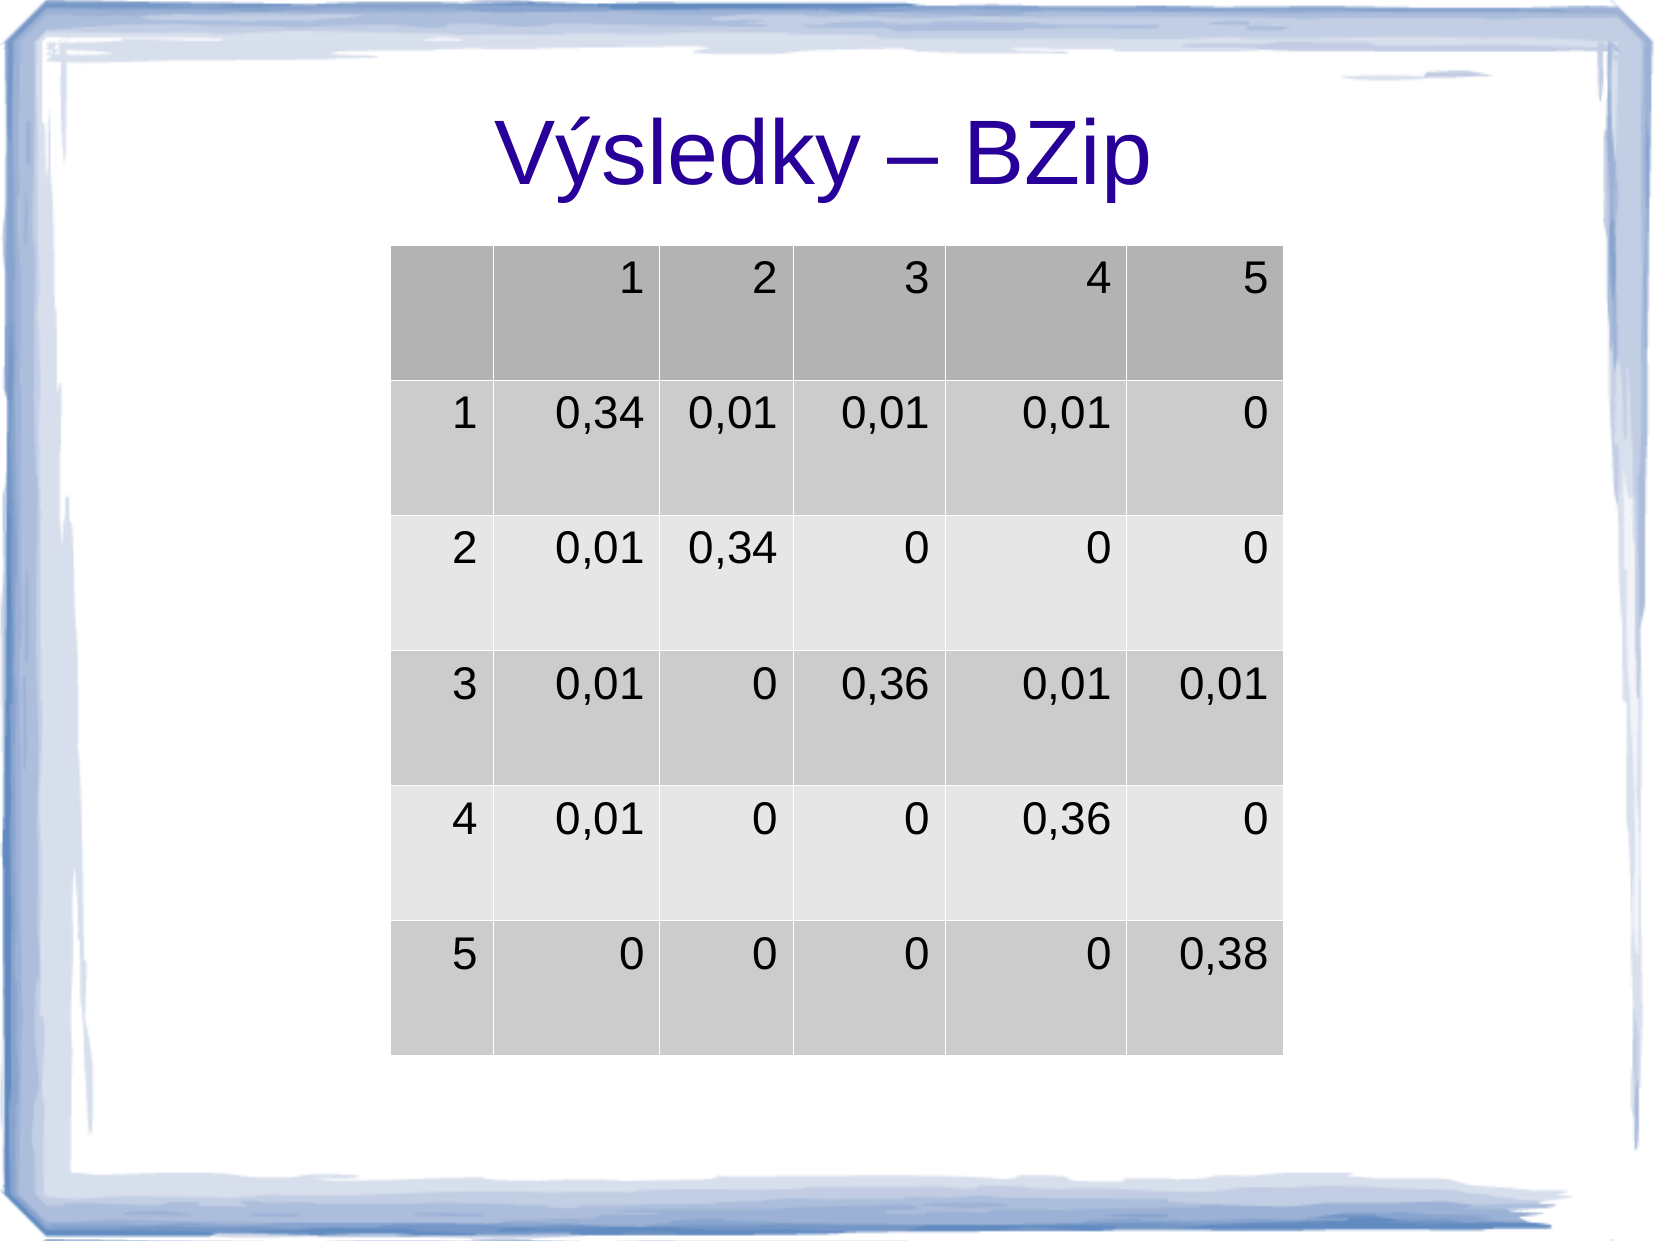

# Výsledky – BZip
| | 1 | 2 | 3 | 4 | 5 |
| --- | --- | --- | --- | --- | --- |
| 1 | 0,34 | 0,01 | 0,01 | 0,01 | 0 |
| 2 | 0,01 | 0,34 | 0 | 0 | 0 |
| 3 | 0,01 | 0 | 0,36 | 0,01 | 0,01 |
| 4 | 0,01 | 0 | 0 | 0,36 | 0 |
| 5 | 0 | 0 | 0 | 0 | 0,38 |